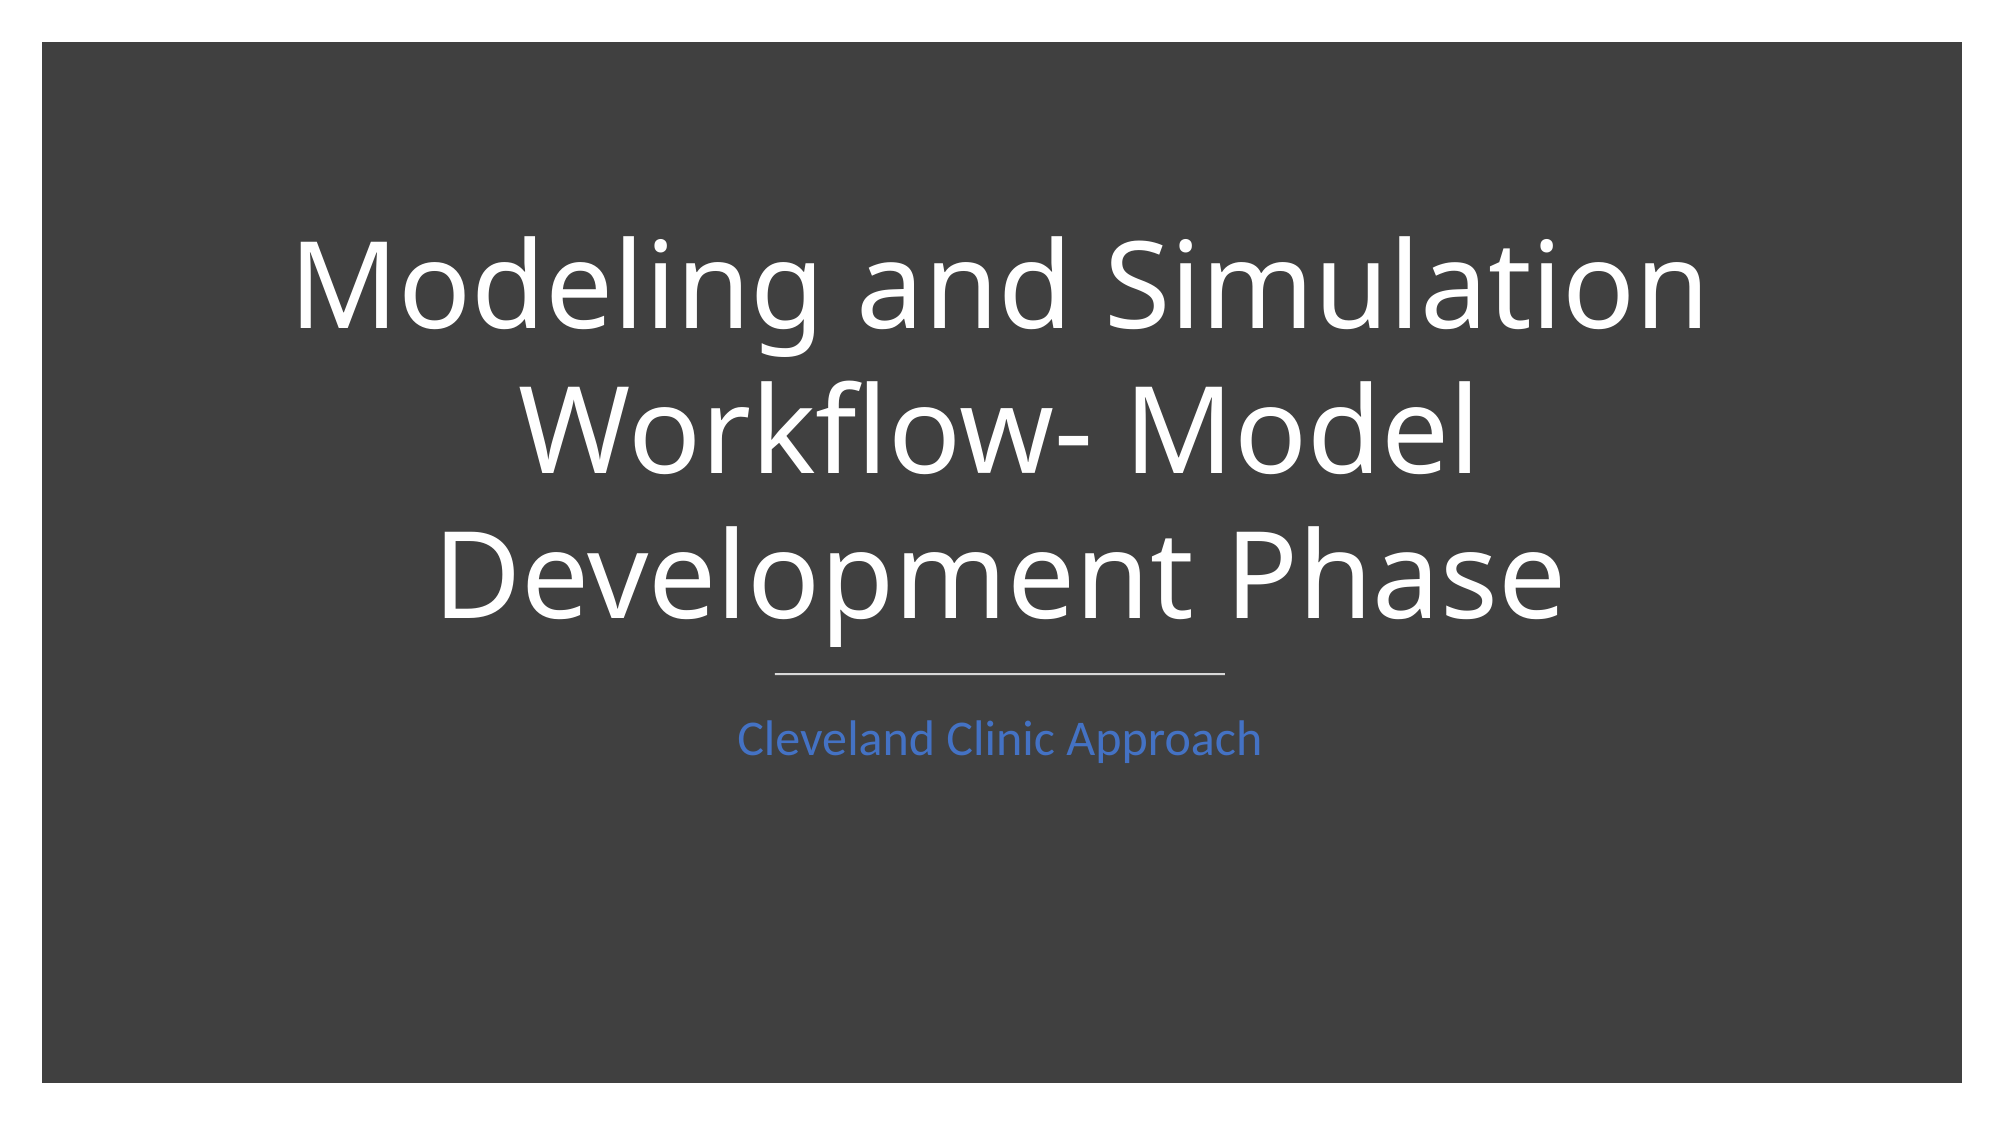

# Modeling and Simulation Workflow- Model Development Phase
Cleveland Clinic Approach